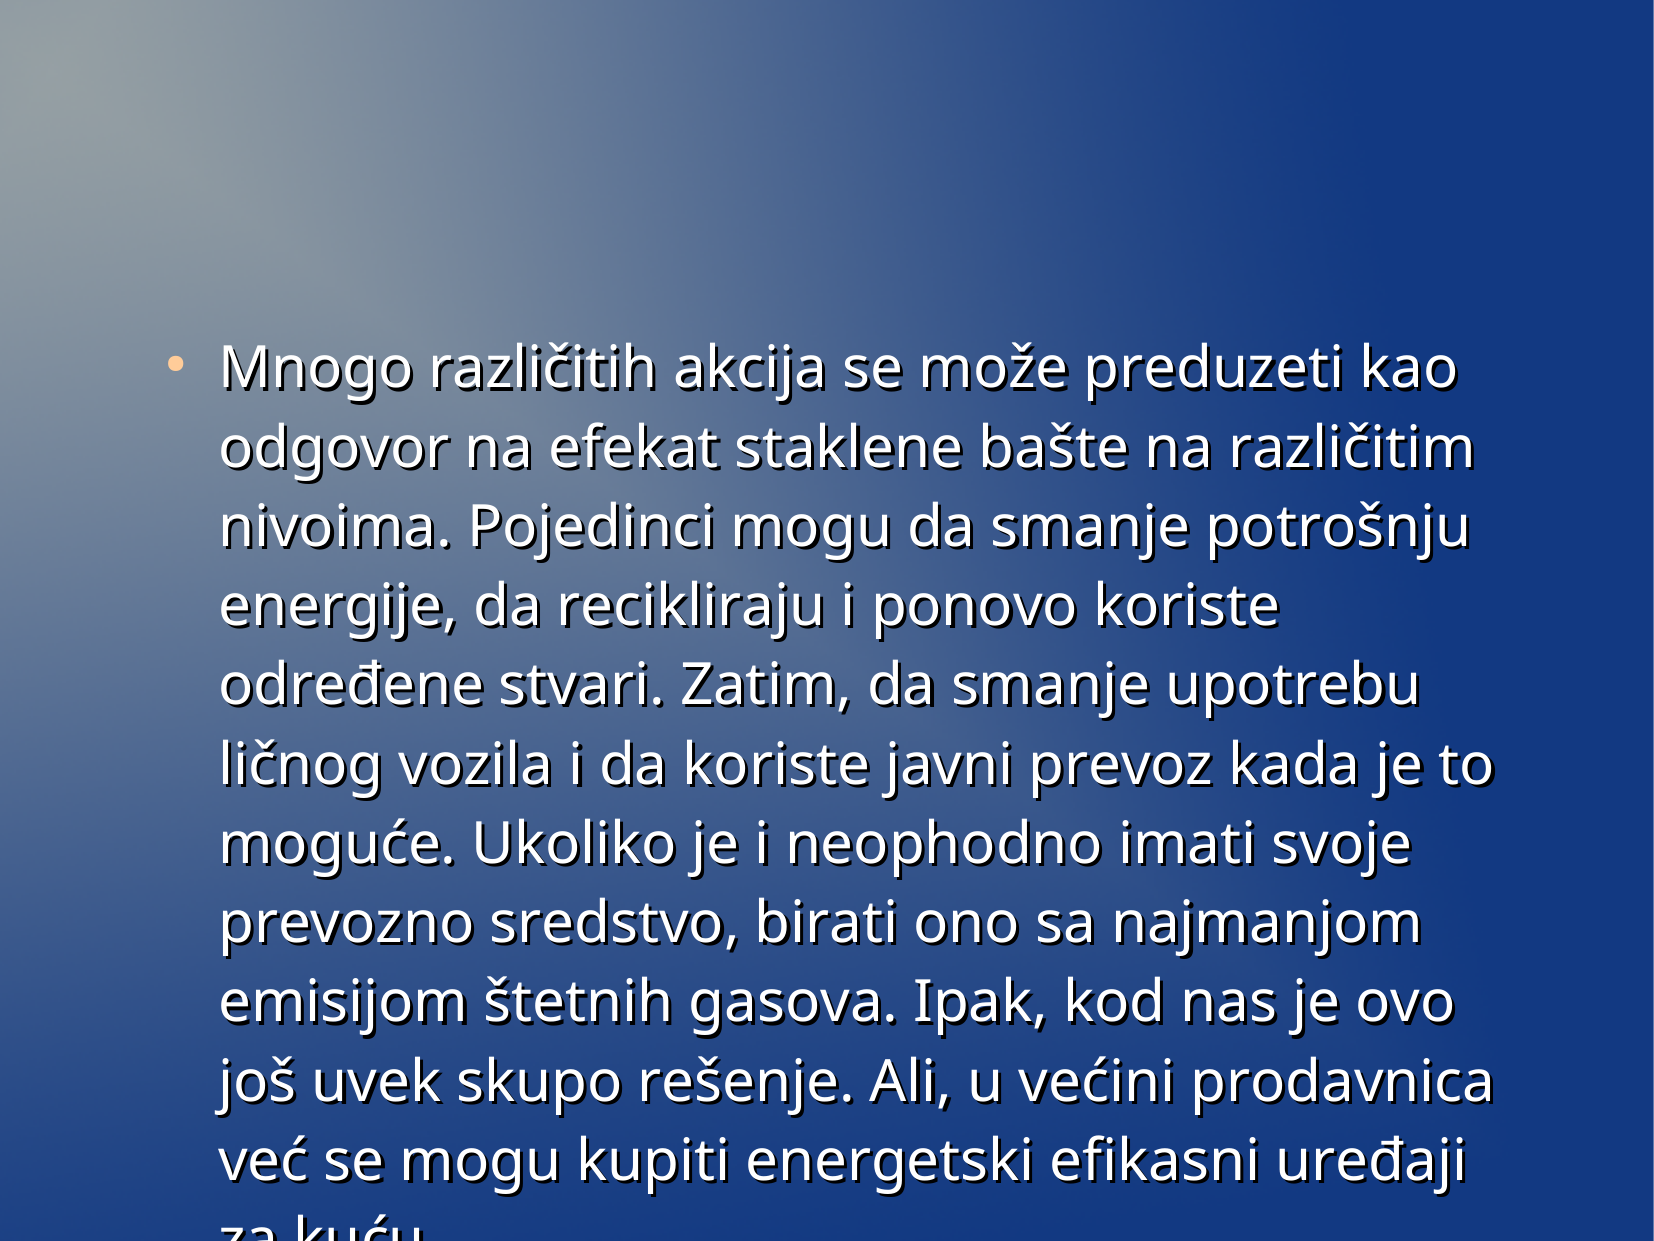

#
Mnogo različitih akcija se može preduzeti kao odgovor na efekat staklene bašte na različitim nivoima. Pojedinci mogu da smanje potrošnju energije, da recikliraju i ponovo koriste određene stvari. Zatim, da smanje upotrebu ličnog vozila i da koriste javni prevoz kada je to moguće. Ukoliko je i neophodno imati svoje prevozno sredstvo, birati ono sa najmanjom emisijom štetnih gasova. Ipak, kod nas je ovo još uvek skupo rešenje. Ali, u većini prodavnica već se mogu kupiti energetski efikasni uređaji za kuću.